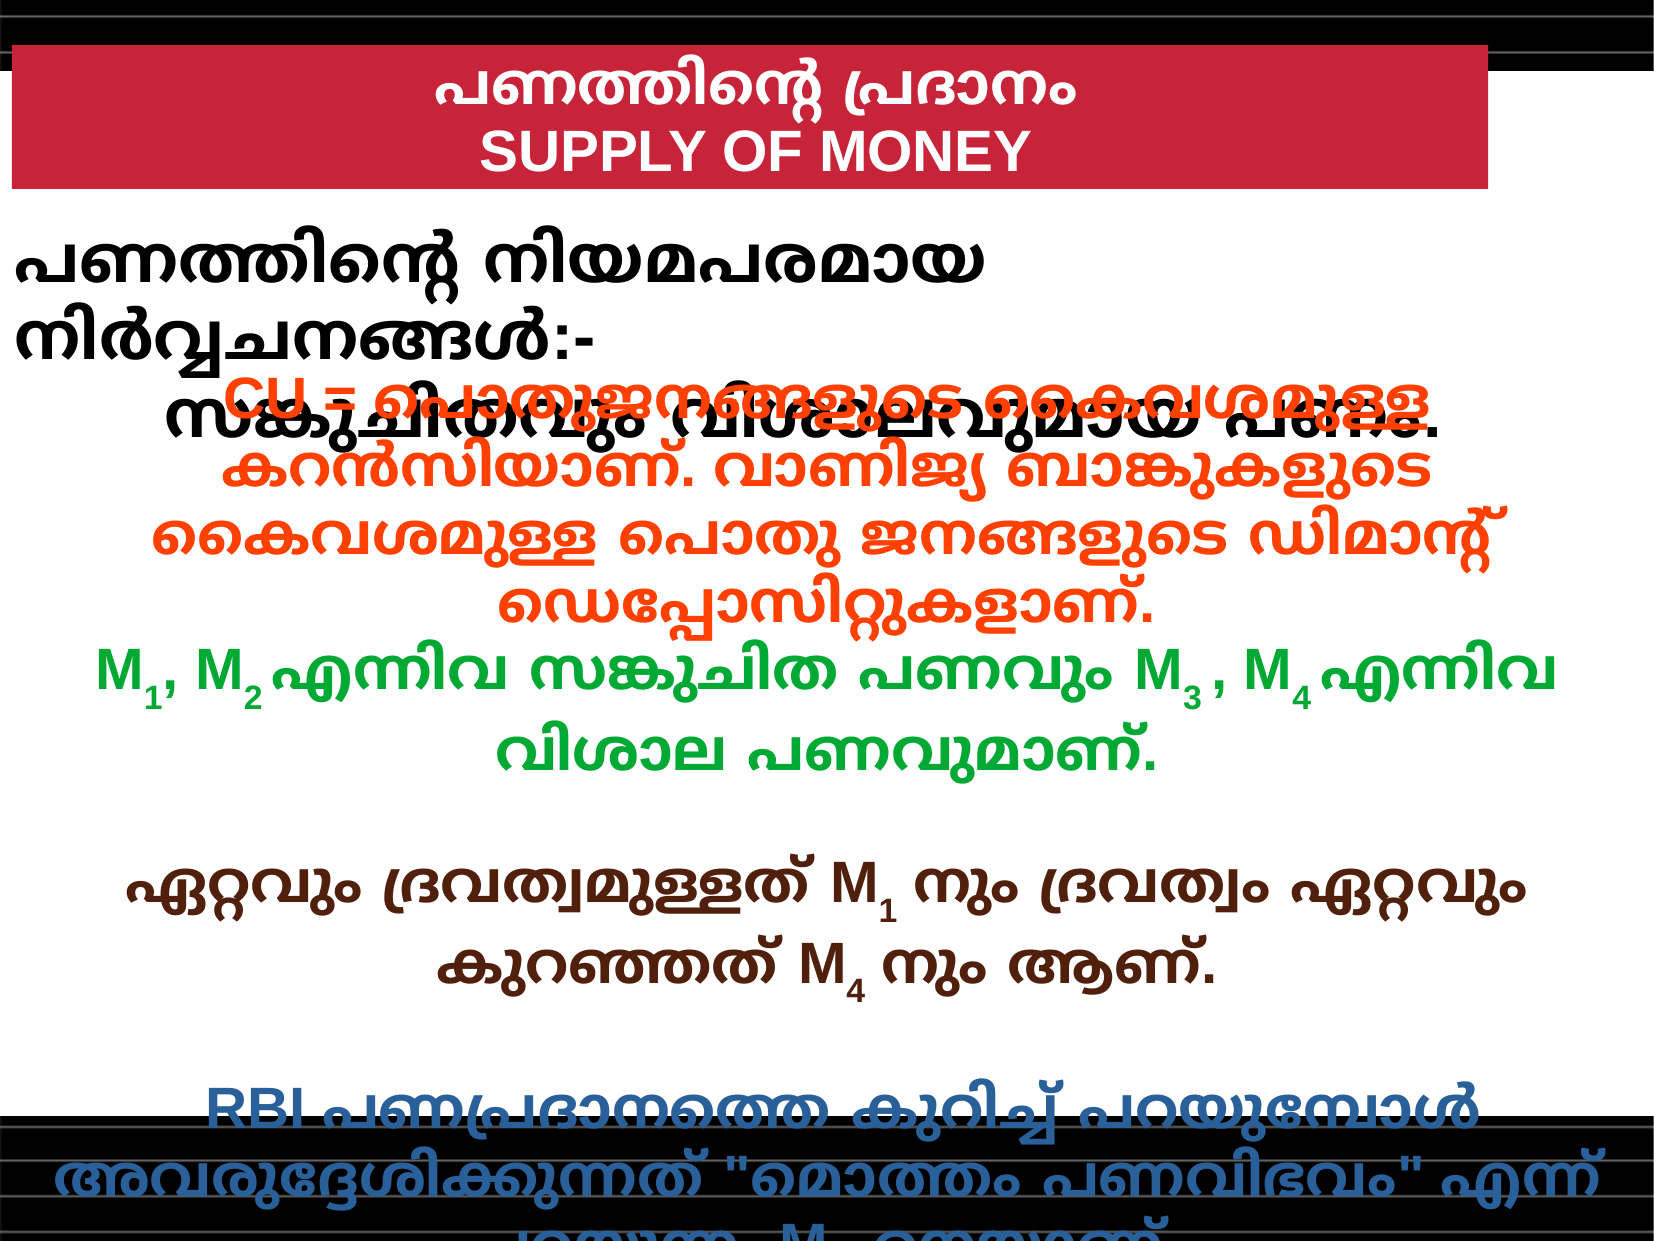

# പണത്തിന്റെ പ്രദാനം SUPPLY OF MONEY
പണത്തിന്റെ നിയമപരമായ നിർവ്വചനങ്ങൾ:-
സങ്കുചിതവും വിശാലവുമായ പണം.
CU = പൊതുജനങ്ങളുടെ കൈവശമുള്ള കറൻസിയാണ്. വാണിജ്യ ബാങ്കുകളുടെ കൈവശമുള്ള പൊതു ജനങ്ങളുടെ ഡിമാന്റ് ഡെപ്പോസിറ്റുകളാണ്.
M1, M2 എന്നിവ സങ്കുചിത പണവും M3 , M4 എന്നിവ വിശാല പണവുമാണ്.
ഏറ്റവും ദ്രവത്വമുള്ളത് M1 നും ദ്രവത്വം ഏറ്റവും കുറഞ്ഞത് M4 നും ആണ്.
 RBI പണപ്രദാനത്തെ കുറിച്ച് പറയുമ്പോൾ അവരുദ്ദേശിക്കുന്നത് "മൊത്തം പണവിഭവം" എന്ന് പറയുന്ന M3 നെയാണ്.